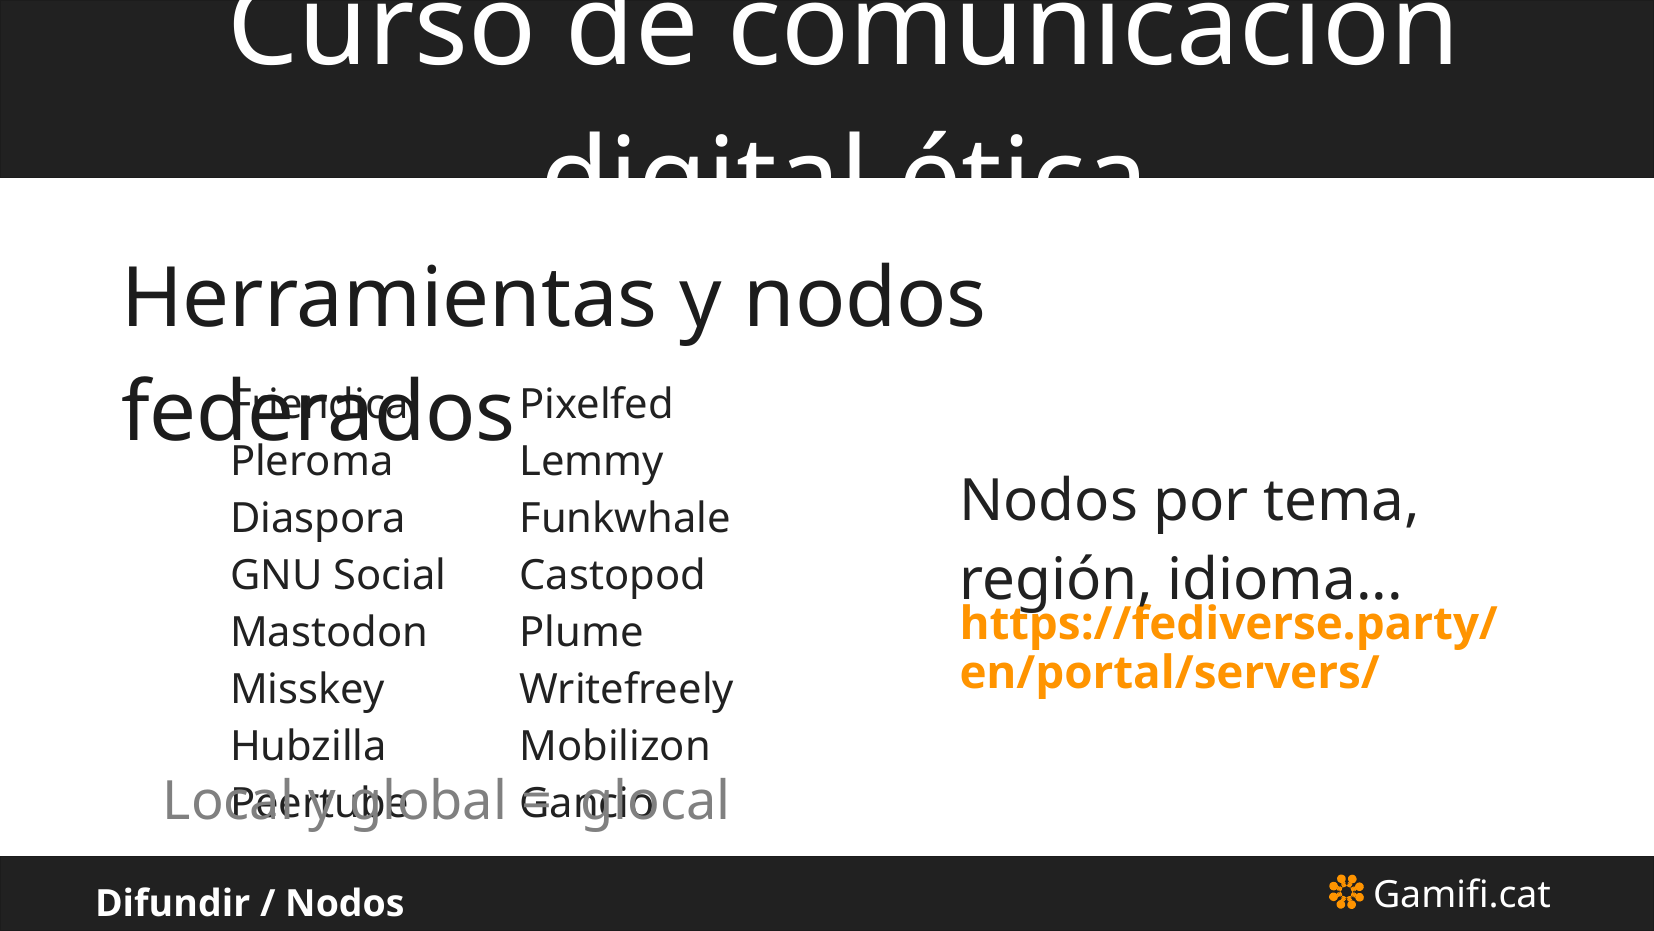

# Curso de comunicación digital ética
Herramientas y nodos federados
Friendica
Pleroma
Diaspora
GNU Social
Mastodon
Misskey
Hubzilla
Peertube
Pixelfed
Lemmy
Funkwhale
Castopod
Plume
Writefreely
Mobilizon
Gancio
Nodos por tema, región, idioma...
https://fediverse.party/en/portal/servers/
Local y global = glocal
Gamifi.cat
Difundir / Nodos